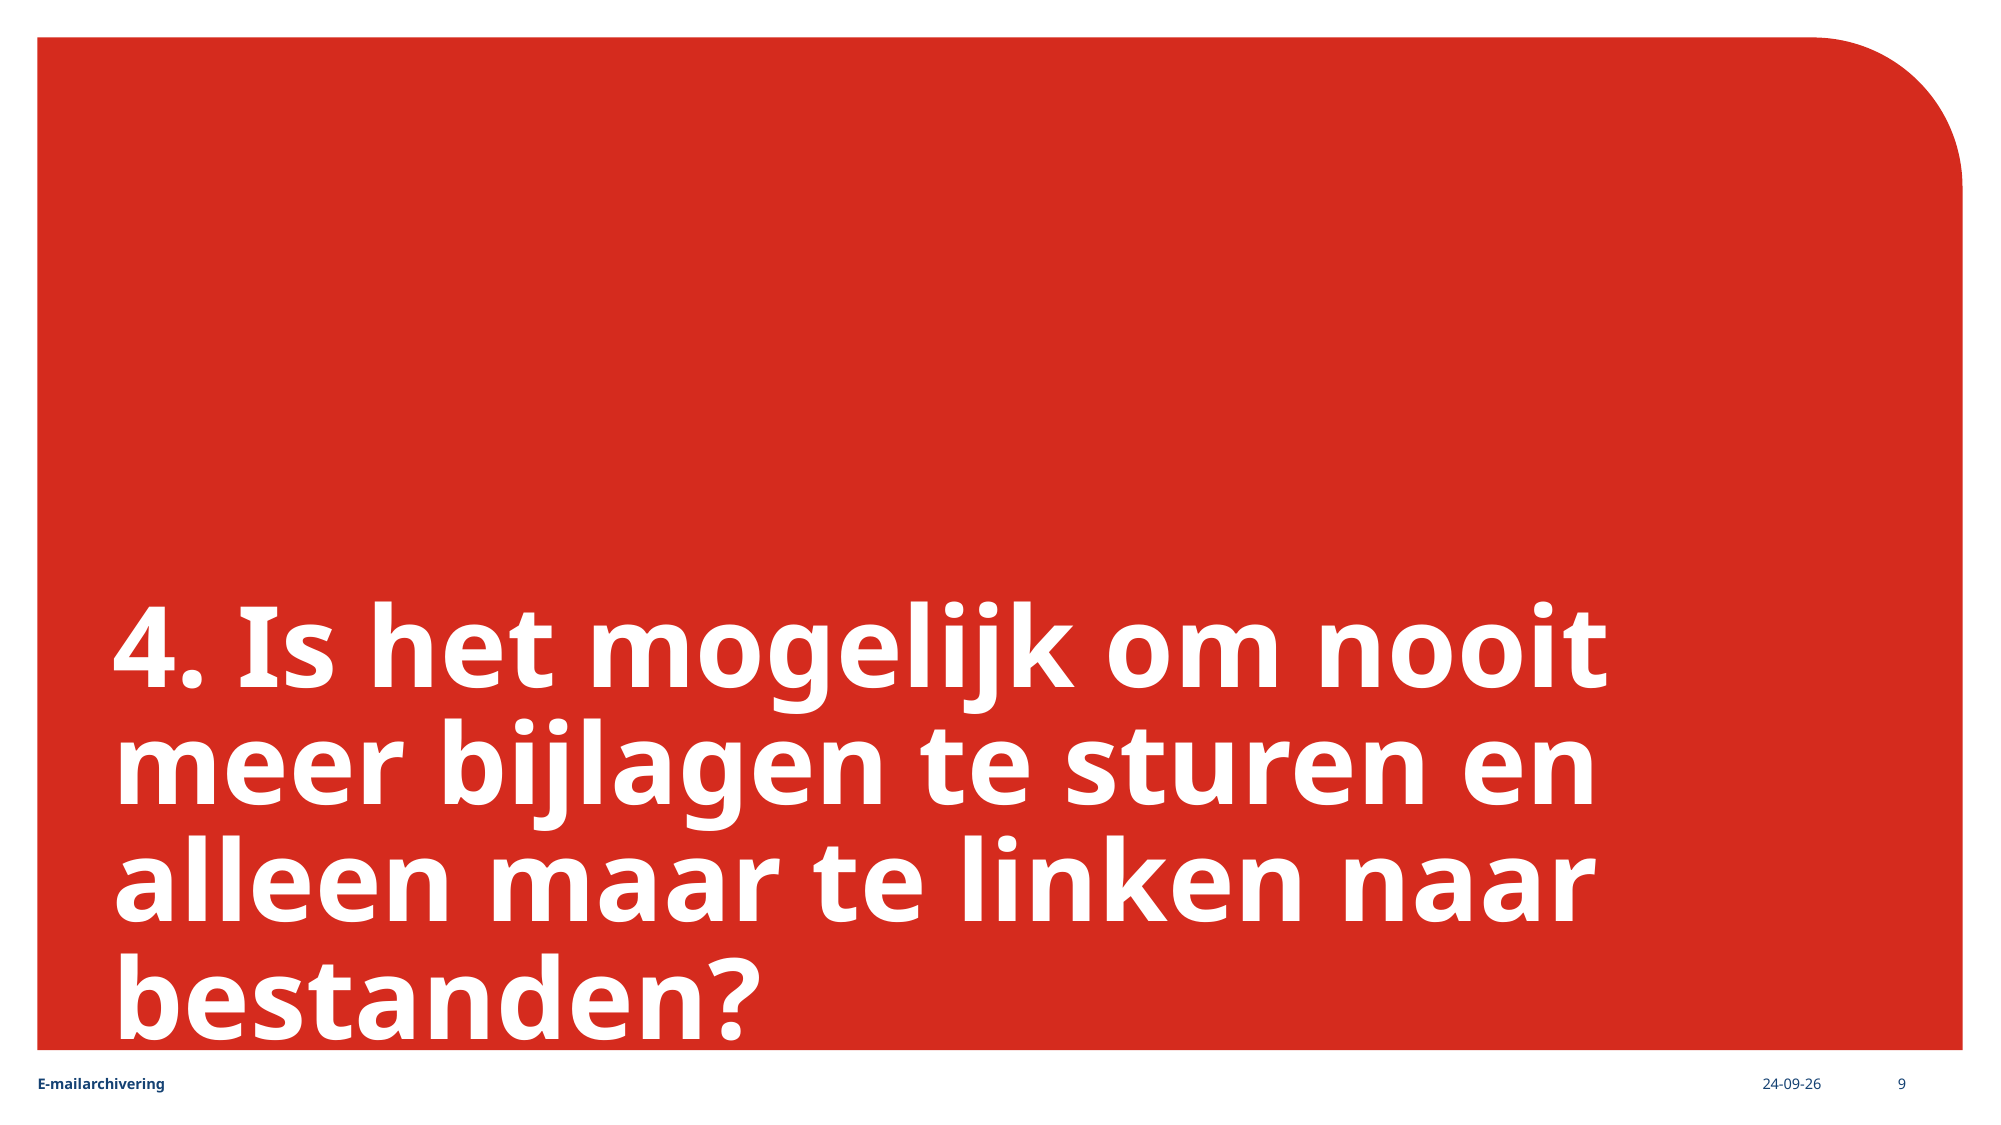

# 4. Is het mogelijk om nooit meer bijlagen te sturen en alleen maar te linken naar bestanden?